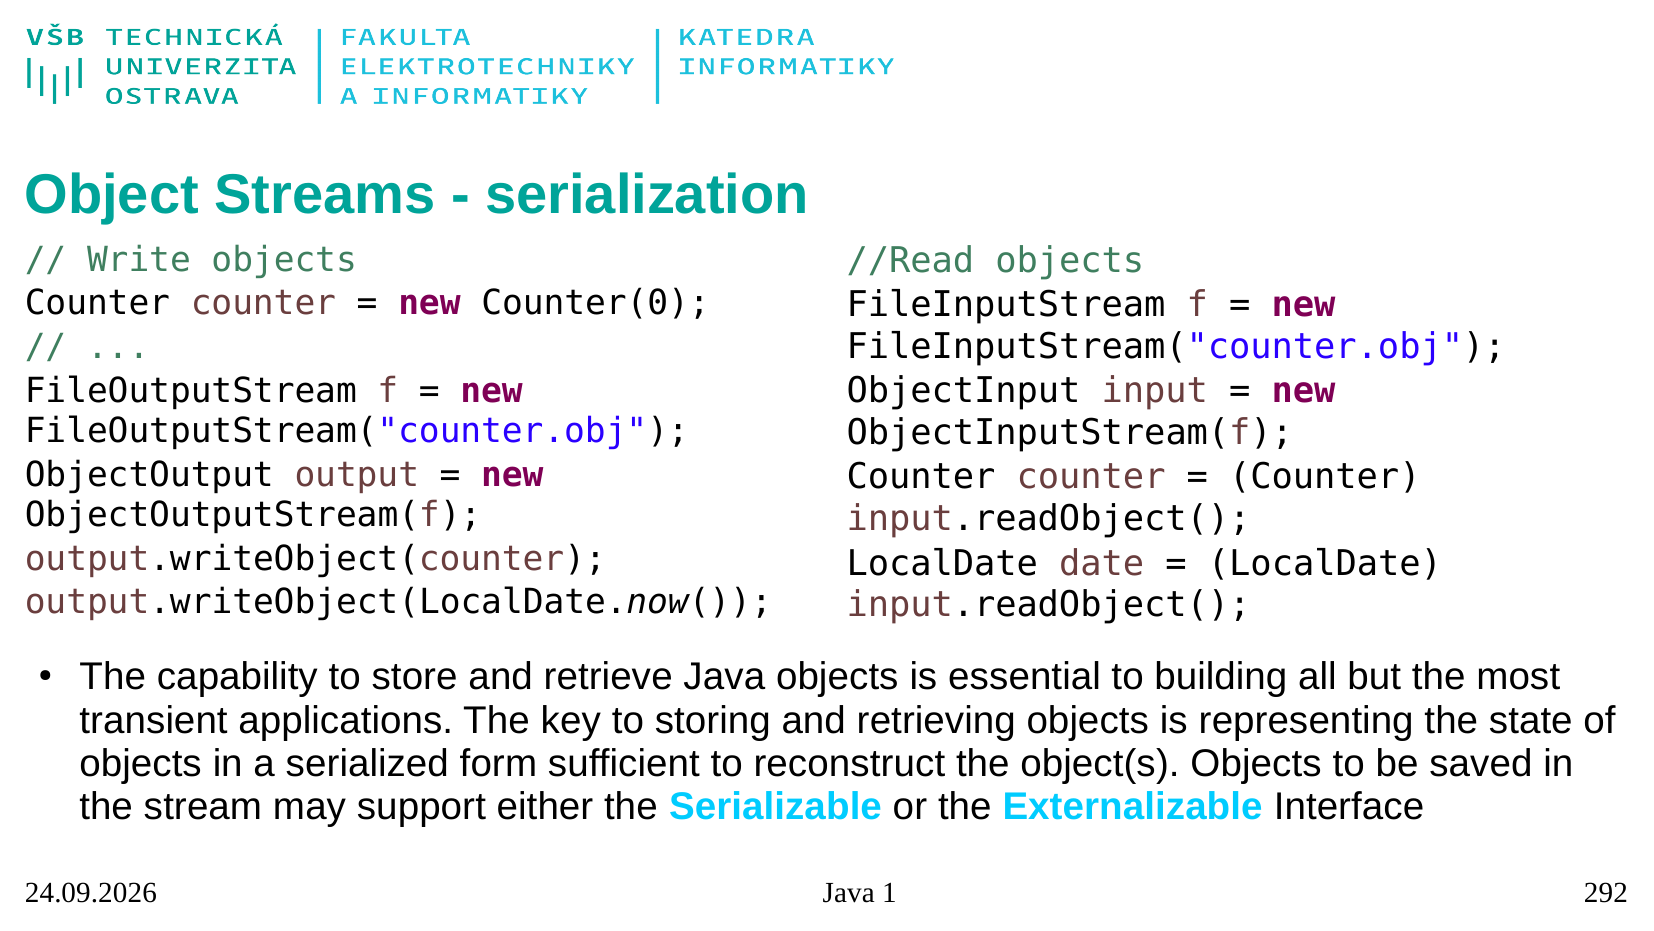

# Object Streams - serialization
// Write objects
Counter counter = new Counter(0);
// ...
FileOutputStream f = new FileOutputStream("counter.obj");
ObjectOutput output = new ObjectOutputStream(f);
output.writeObject(counter);
output.writeObject(LocalDate.now());
//Read objects
FileInputStream f = new FileInputStream("counter.obj");
ObjectInput input = new ObjectInputStream(f);
Counter counter = (Counter) input.readObject();
LocalDate date = (LocalDate) input.readObject();
The capability to store and retrieve Java objects is essential to building all but the most transient applications. The key to storing and retrieving objects is representing the state of objects in a serialized form sufficient to reconstruct the object(s). Objects to be saved in the stream may support either the Serializable or the Externalizable Interface
Java 1
292